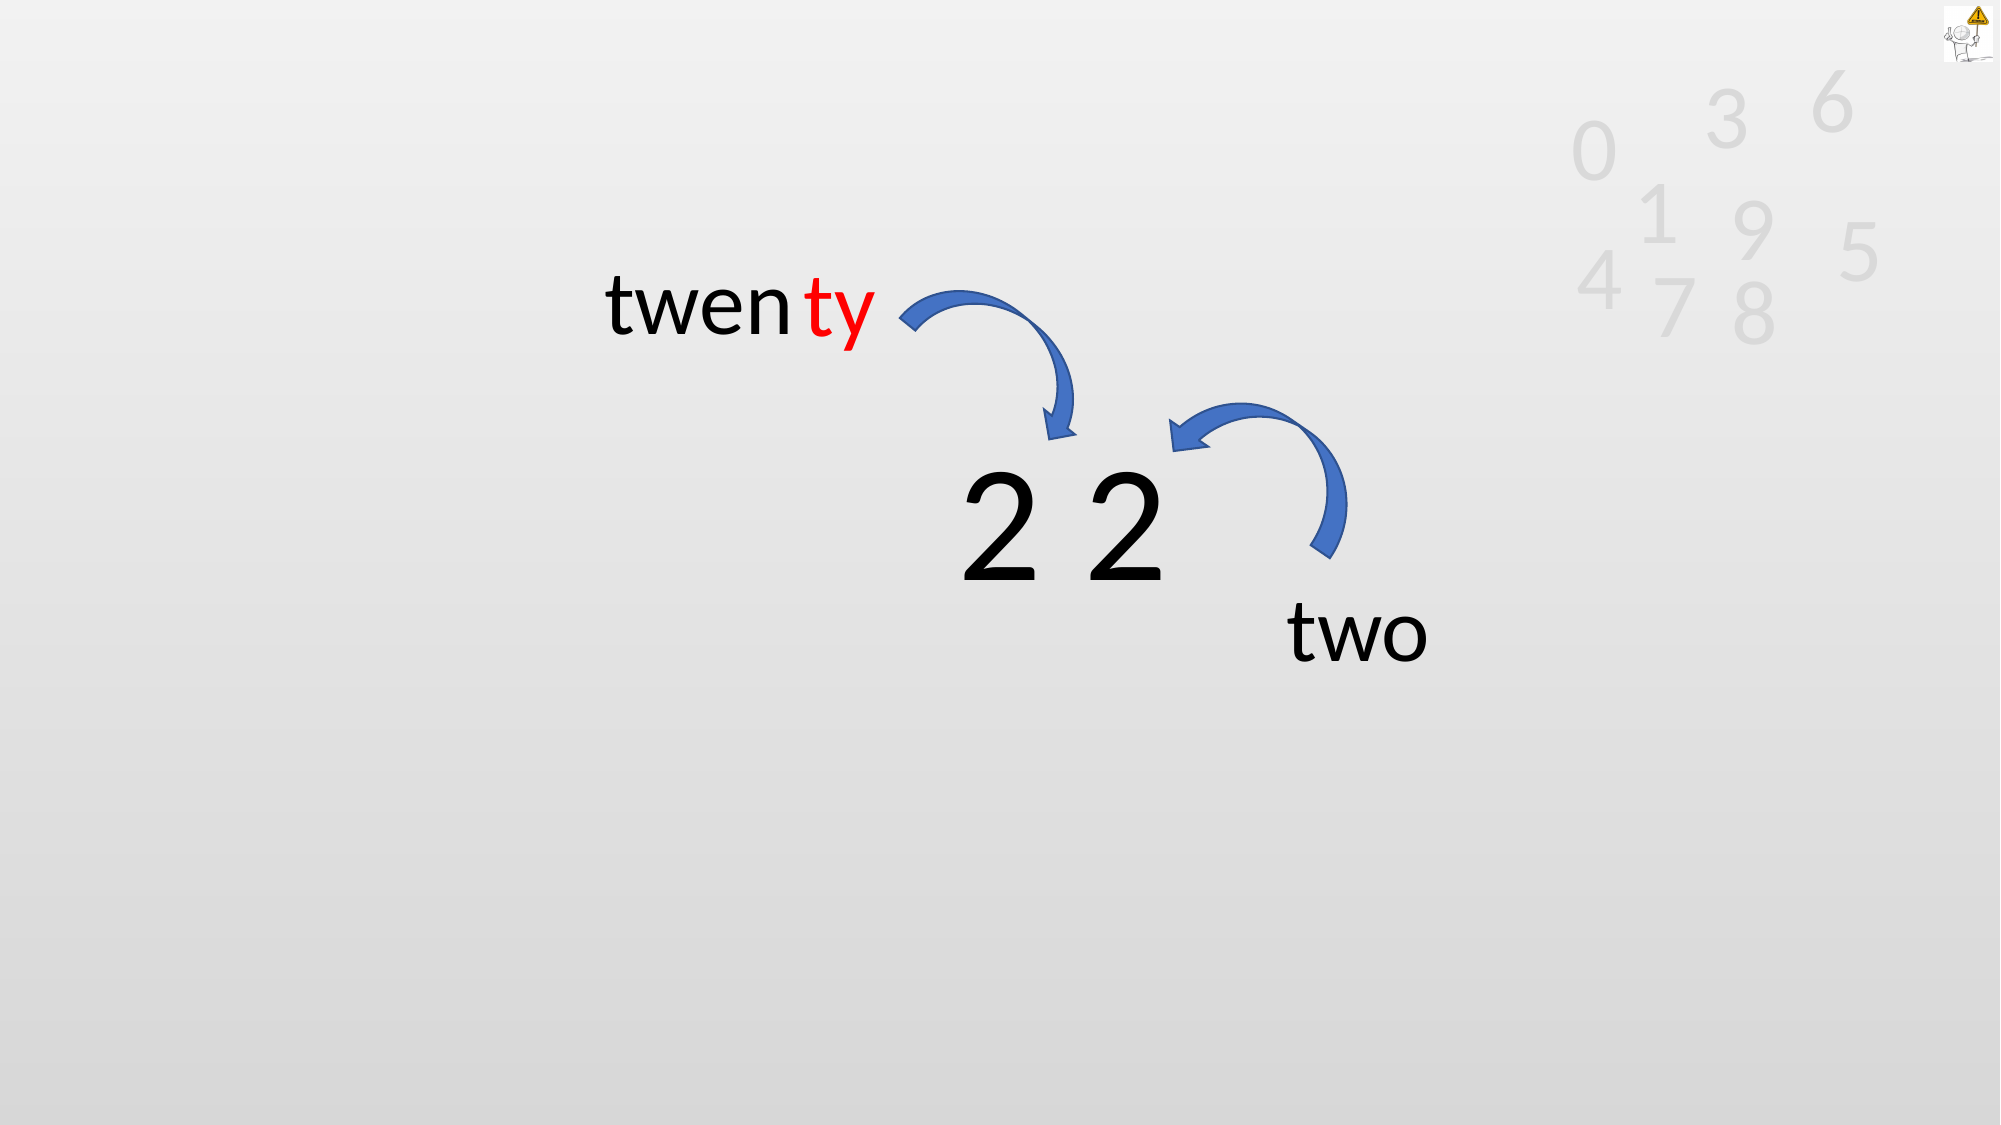

6
3
0
1
9
5
4
twen
ty
7
8
2
2
two